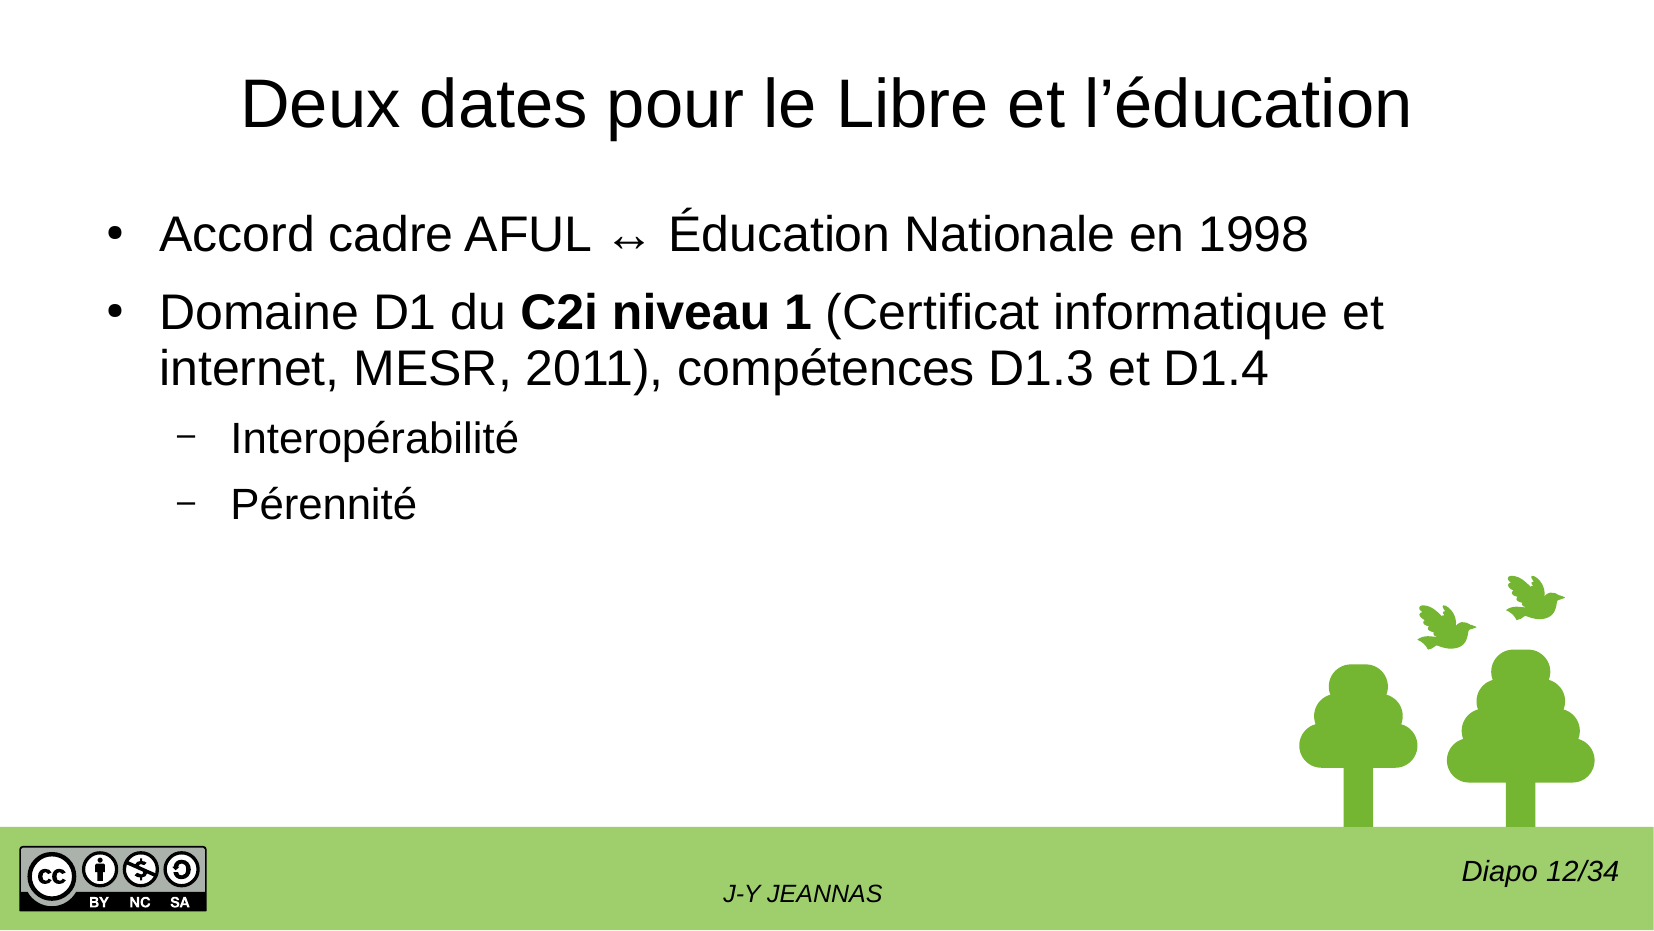

# Deux dates pour le Libre et l’éducation
Accord cadre AFUL ↔ Éducation Nationale en 1998
Domaine D1 du C2i niveau 1 (Certificat informatique et internet, MESR, 2011), compétences D1.3 et D1.4
Interopérabilité
Pérennité